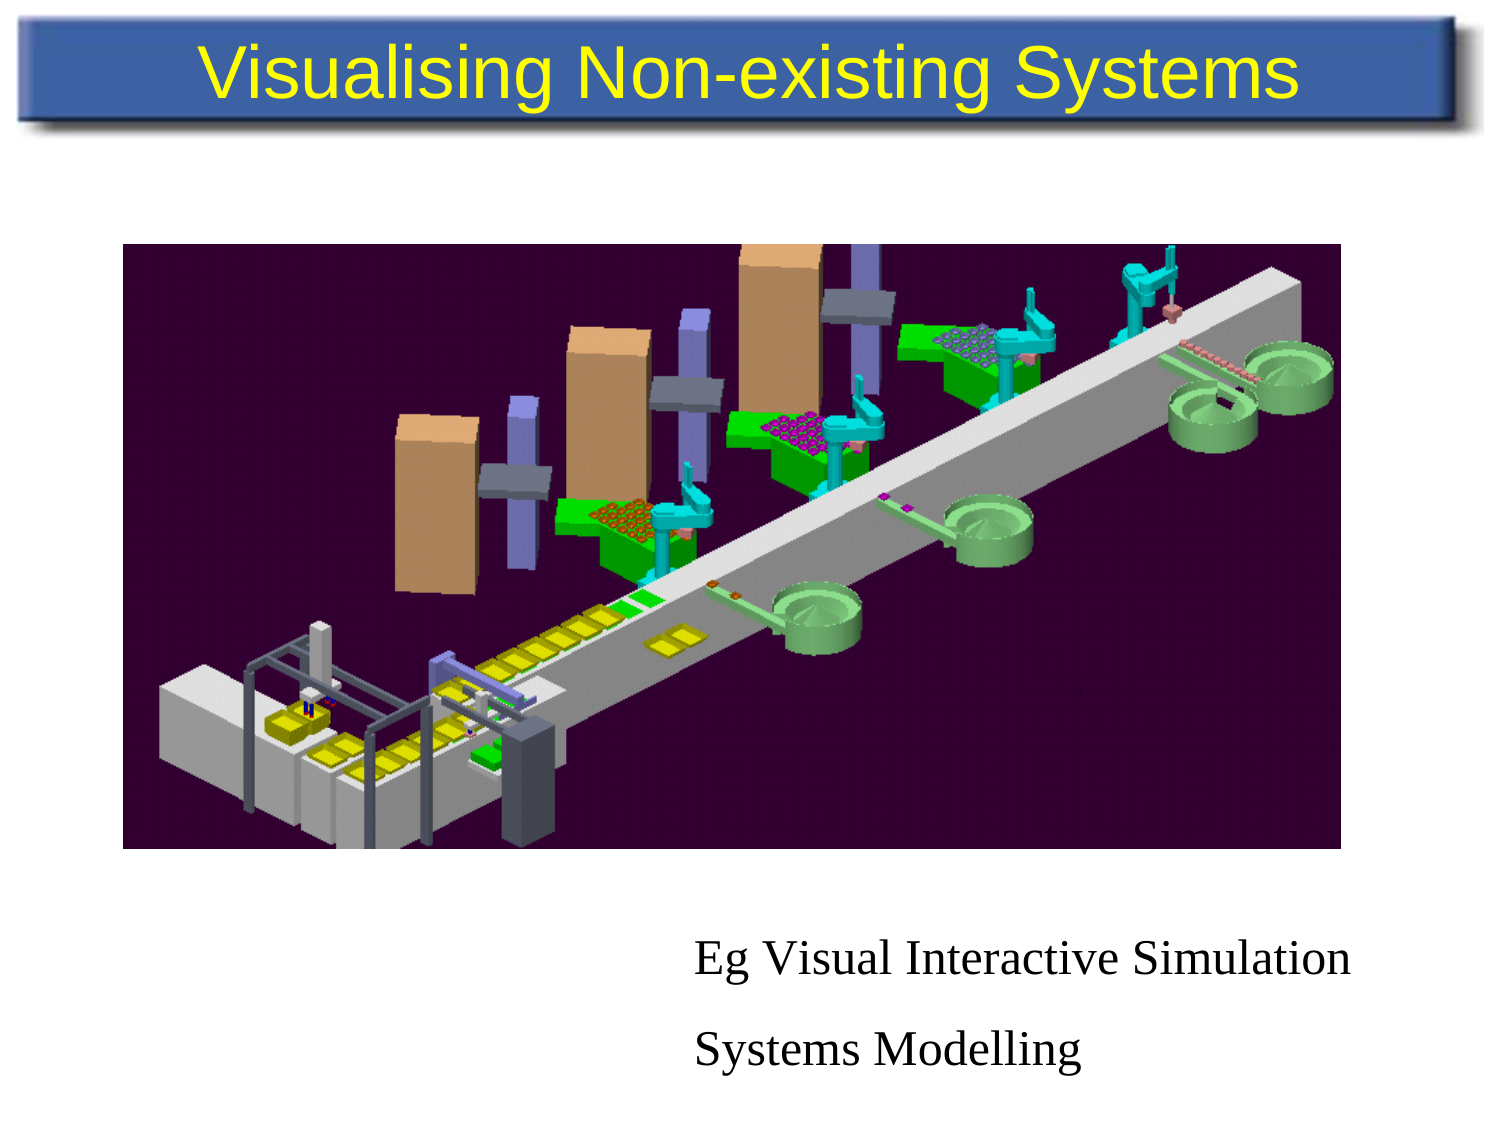

# Visualising Non-existing Systems
Eg Visual Interactive Simulation
Systems Modelling